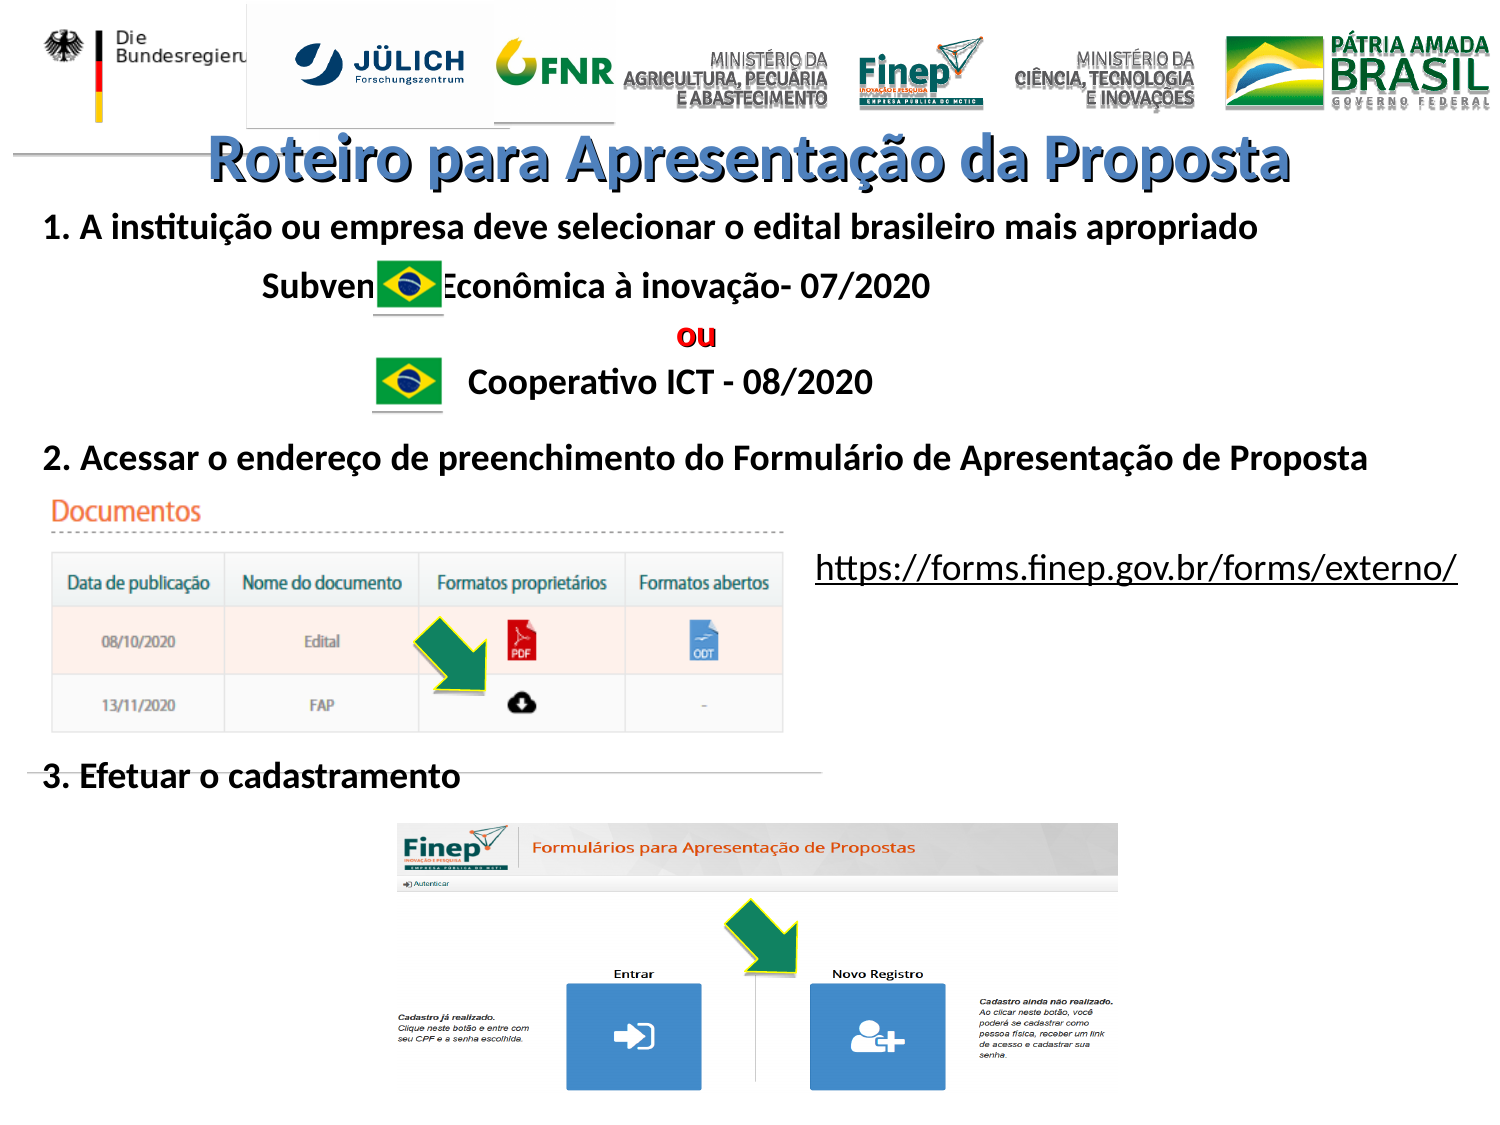

Roteiro para Apresentação da Proposta
1. A instituição ou empresa deve selecionar o edital brasileiro mais apropriado
Subvenção Econômica à inovação- 07/2020
ou
 Cooperativo ICT - 08/2020
2. Acessar o endereço de preenchimento do Formulário de Apresentação de Proposta
https://forms.finep.gov.br/forms/externo/
3. Efetuar o cadastramento